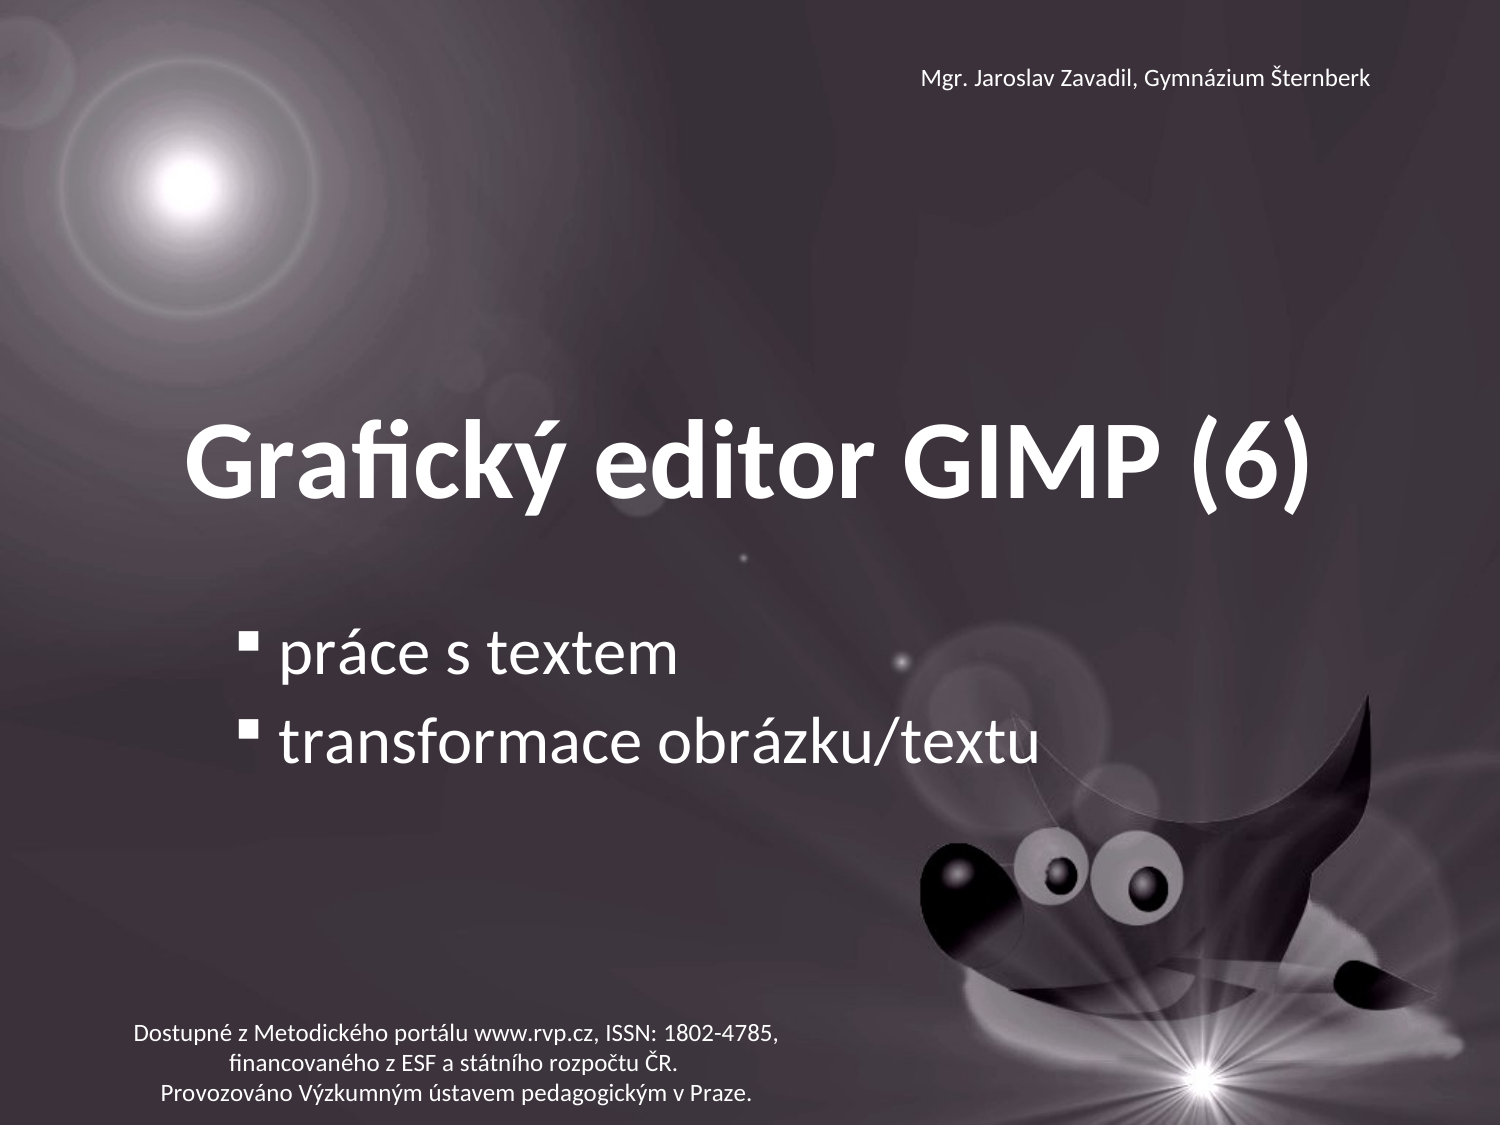

Mgr. Jaroslav Zavadil, Gymnázium Šternberk
# Grafický editor GIMP (6)
 práce s textem
 transformace obrázku/textu
Dostupné z Metodického portálu www.rvp.cz, ISSN: 1802-4785, financovaného z ESF a státního rozpočtu ČR.
Provozováno Výzkumným ústavem pedagogickým v Praze.